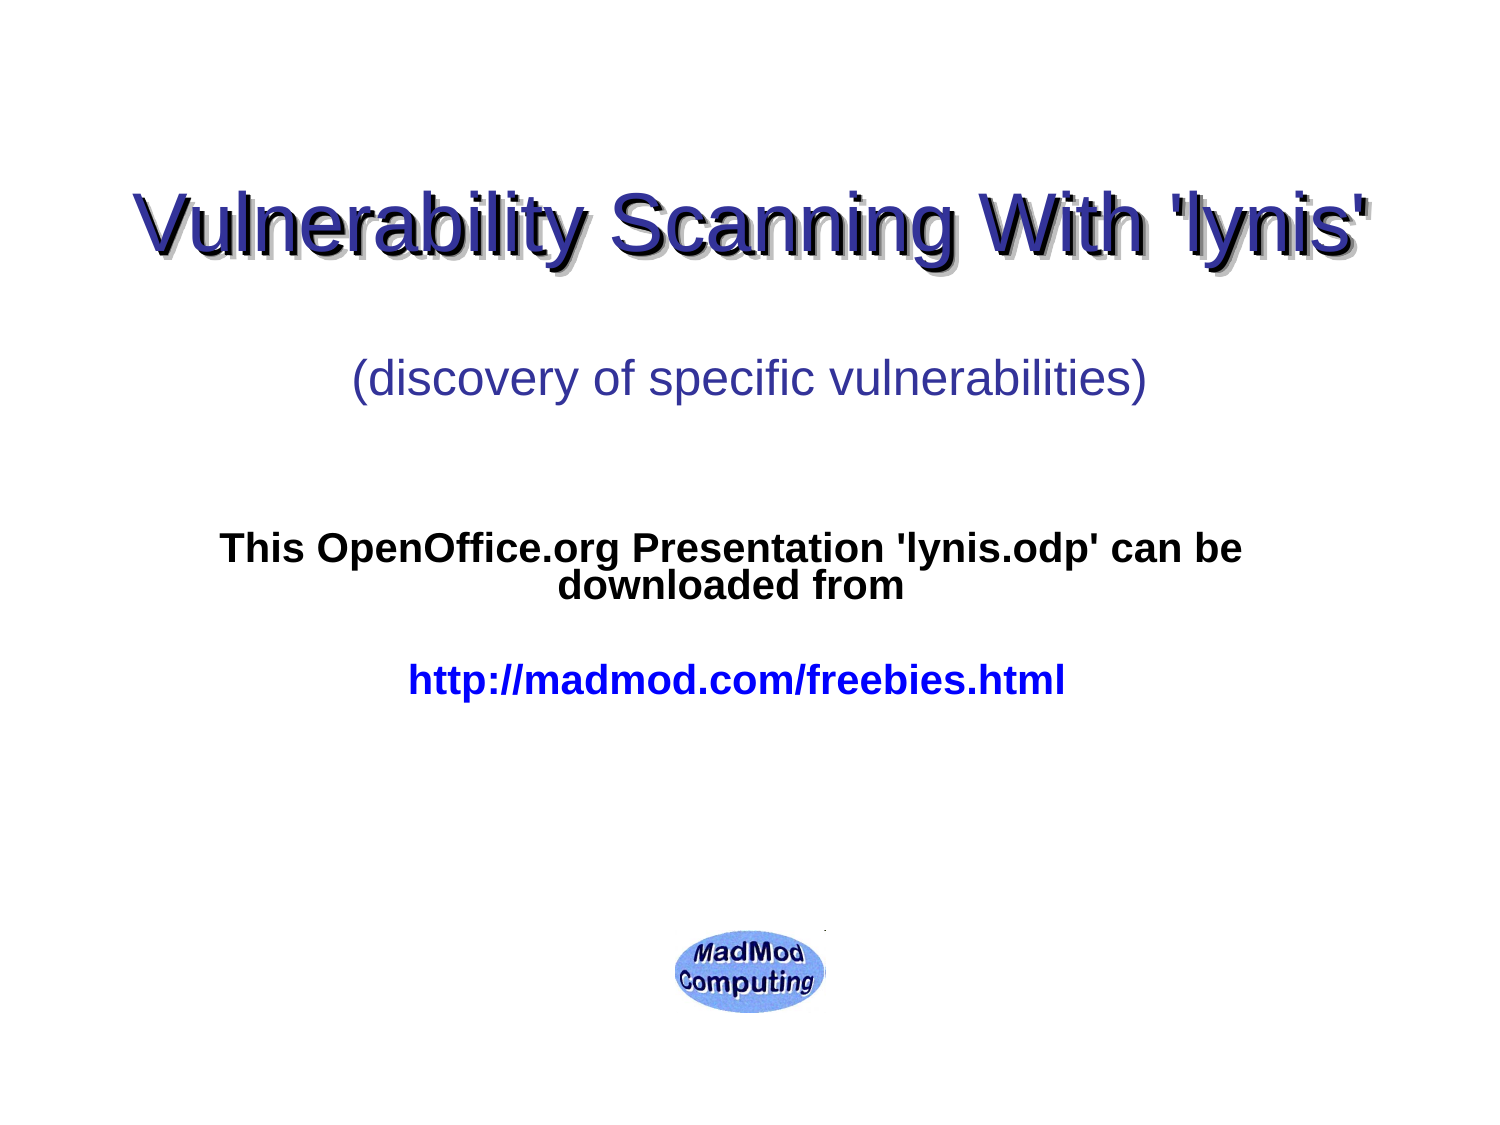

# Vulnerability Scanning With 'lynis'
(discovery of specific vulnerabilities)
This OpenOffice.org Presentation 'lynis.odp' can be downloaded from
 http://madmod.com/freebies.html